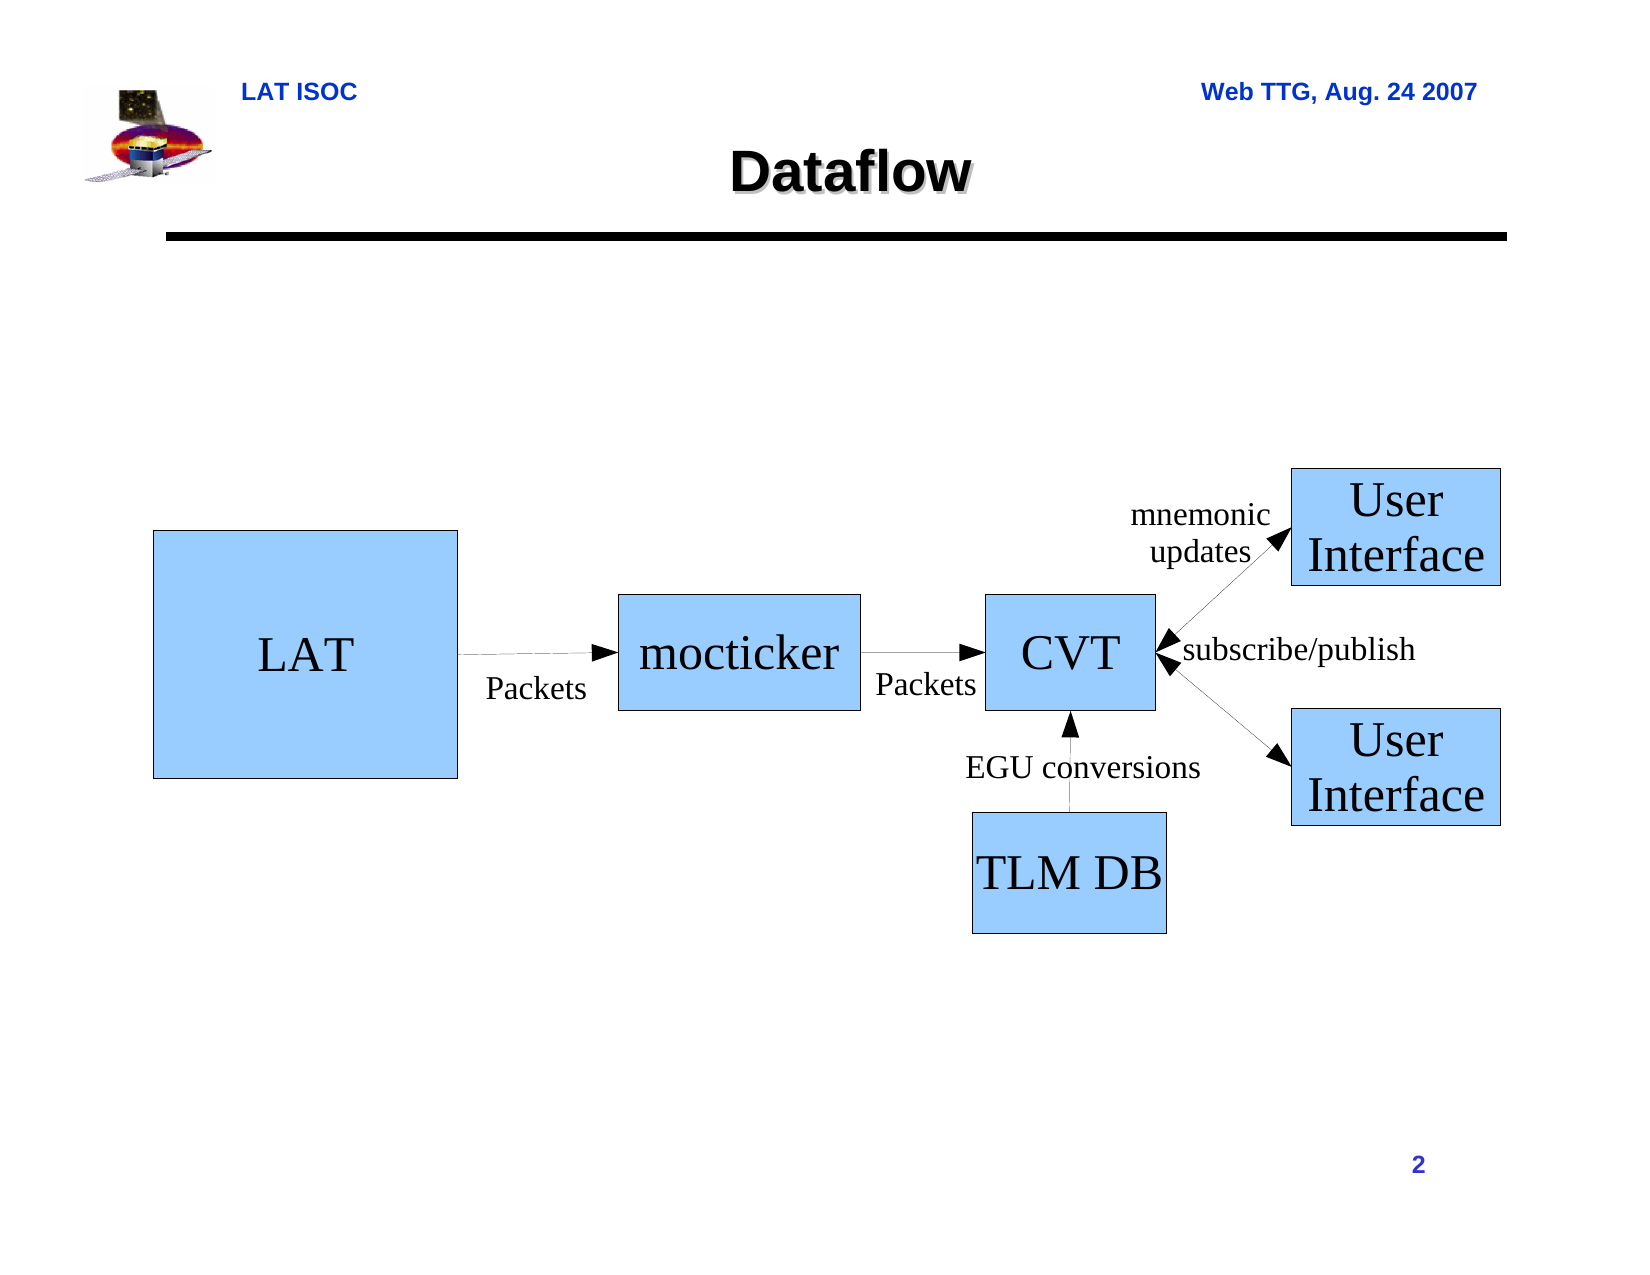

# Dataflow
User
Interface
mnemonic
updates
LAT
mocticker
CVT
subscribe/publish
Packets
Packets
User
Interface
EGU conversions
TLM DB